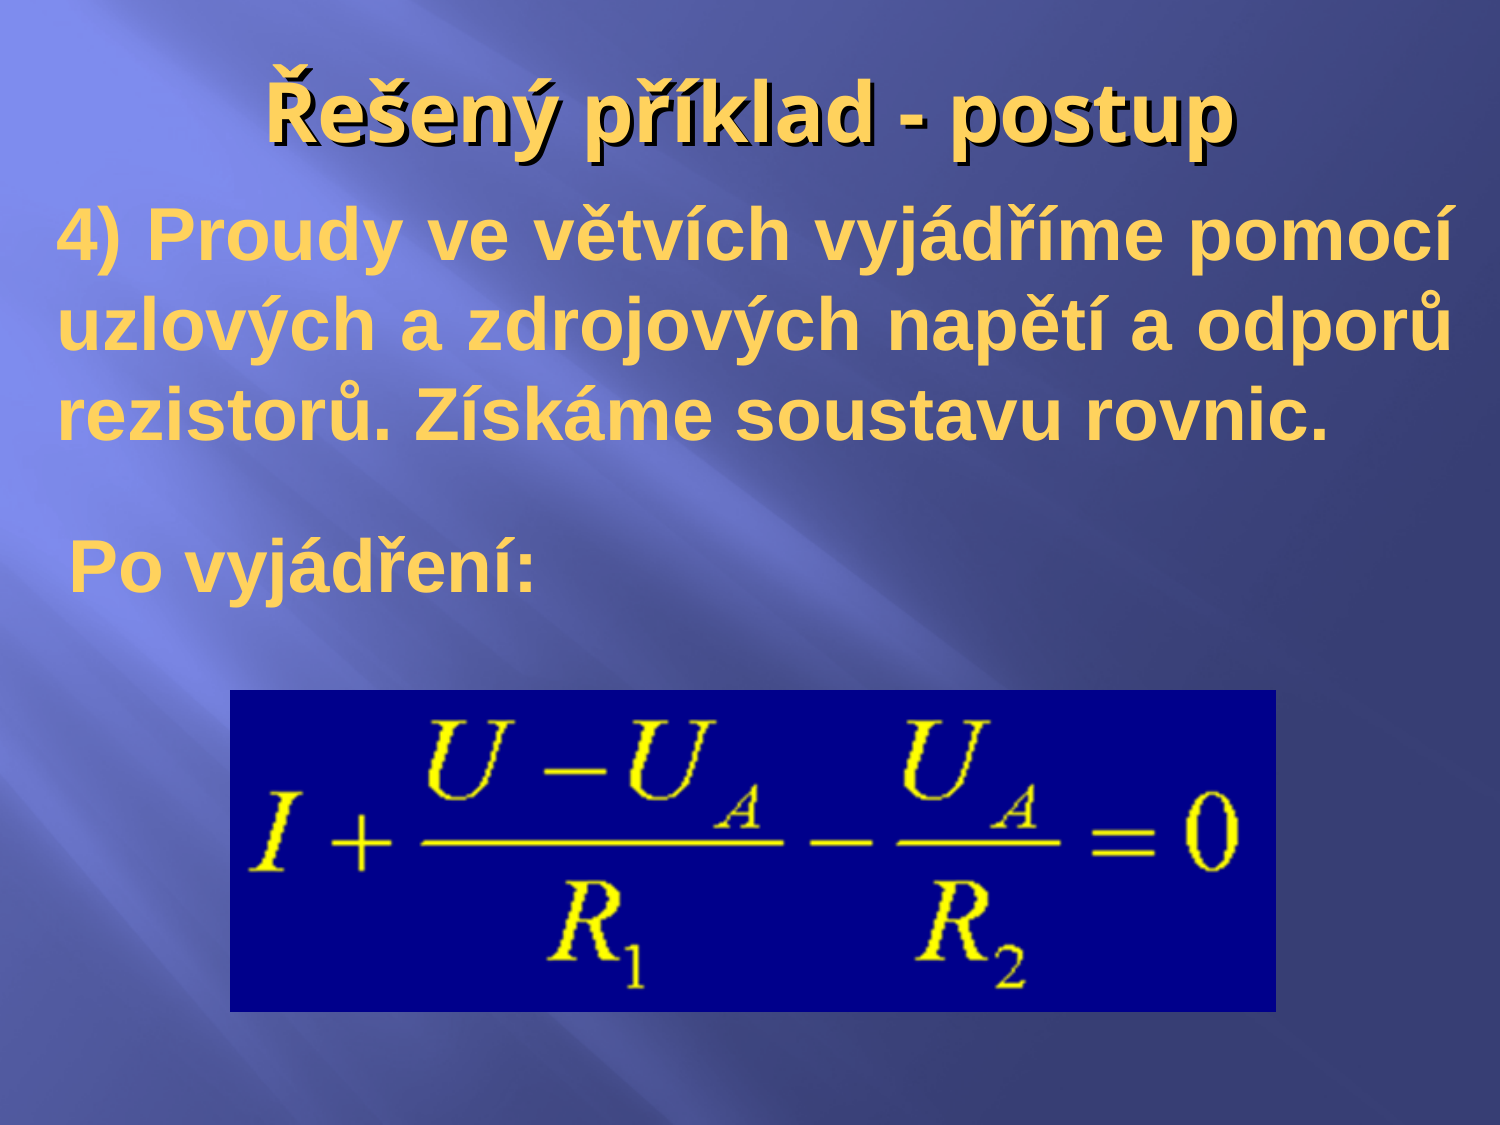

# Řešený příklad - postup
4) Proudy ve větvích vyjádříme pomocí uzlových a zdrojových napětí a odporů rezistorů. Získáme soustavu rovnic.
Po vyjádření: